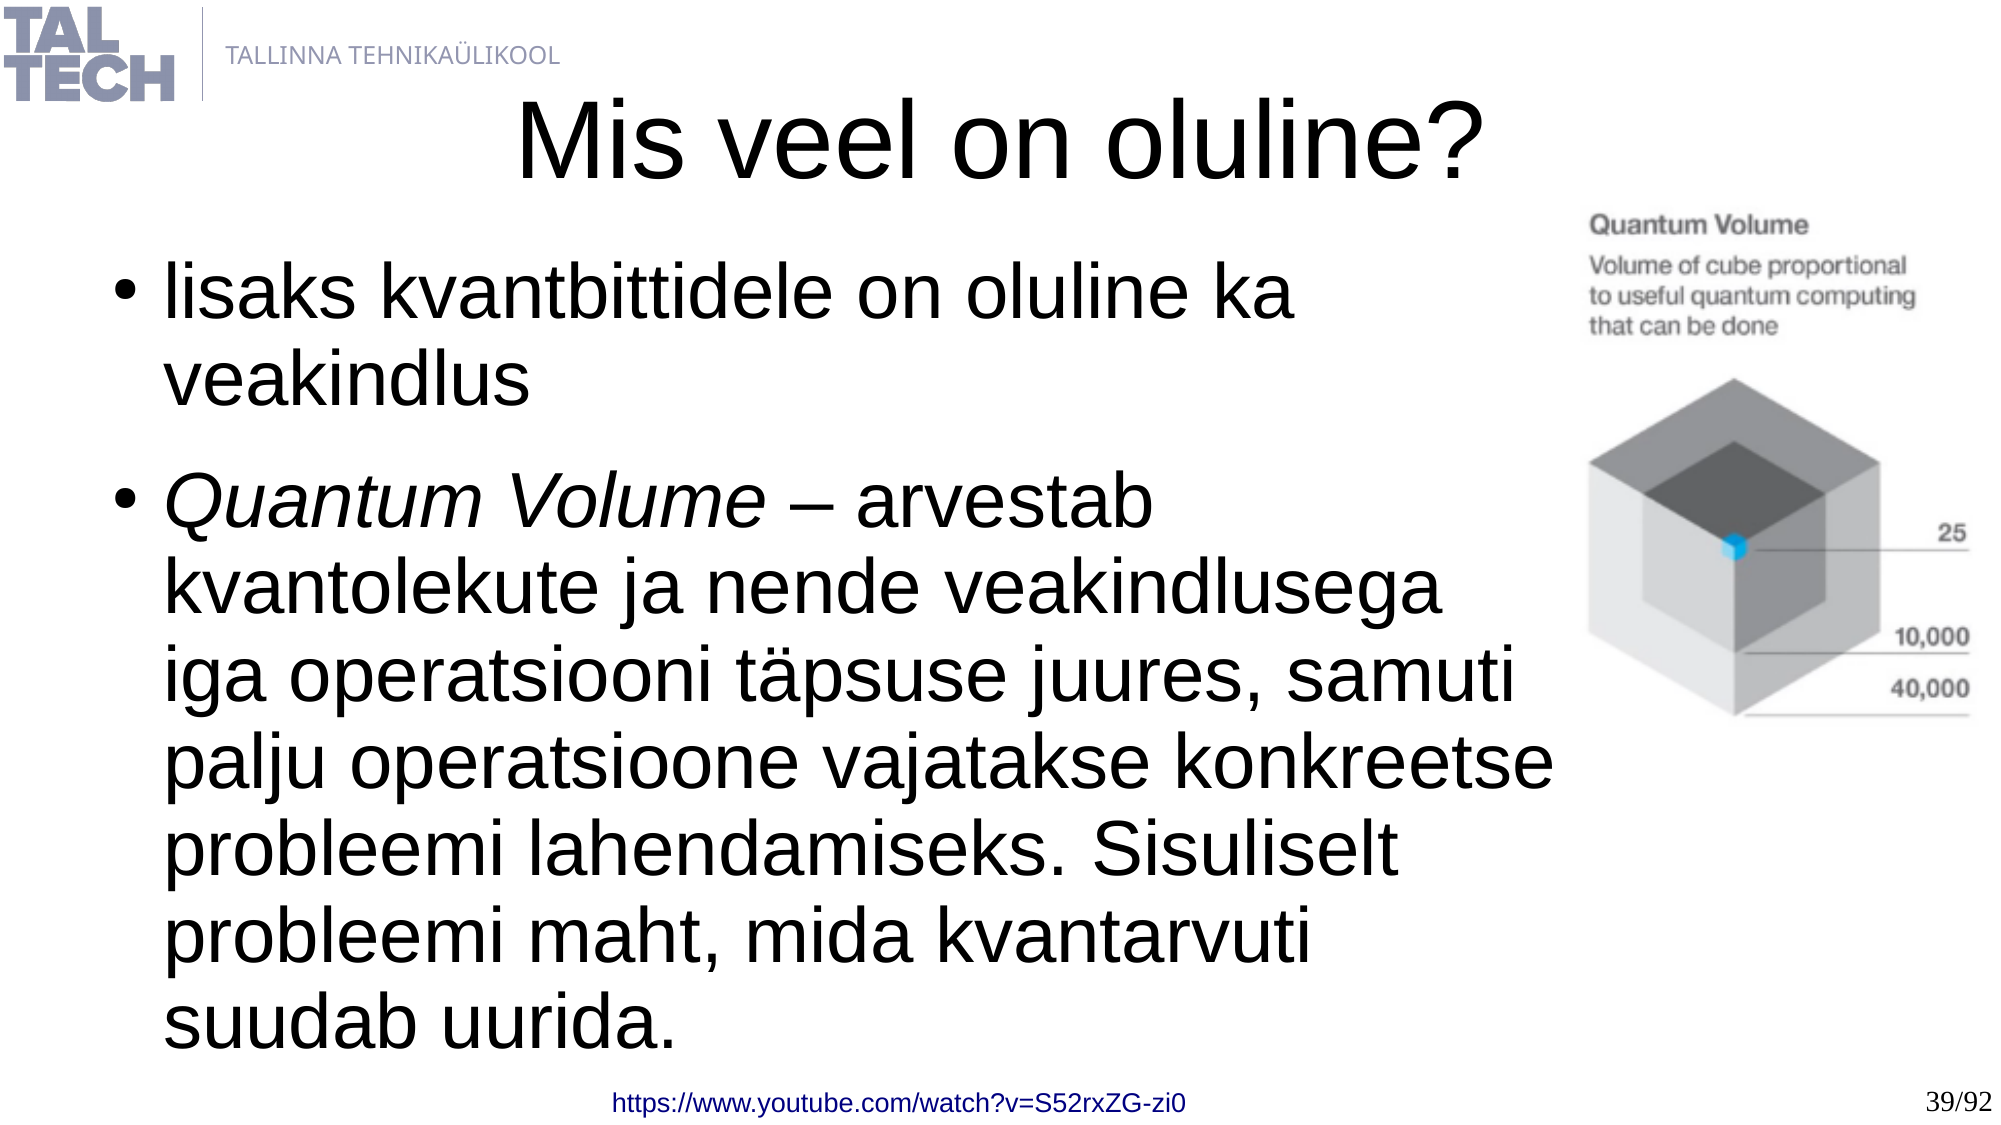

# Mis veel on oluline?
lisaks kvantbittidele on oluline ka veakindlus
Quantum Volume – arvestab kvantolekute ja nende veakindlusega iga operatsiooni täpsuse juures, samuti palju operatsioone vajatakse konkreetse probleemi lahendamiseks. Sisuliselt probleemi maht, mida kvantarvuti suudab uurida.
https://www.youtube.com/watch?v=S52rxZG-zi0
39